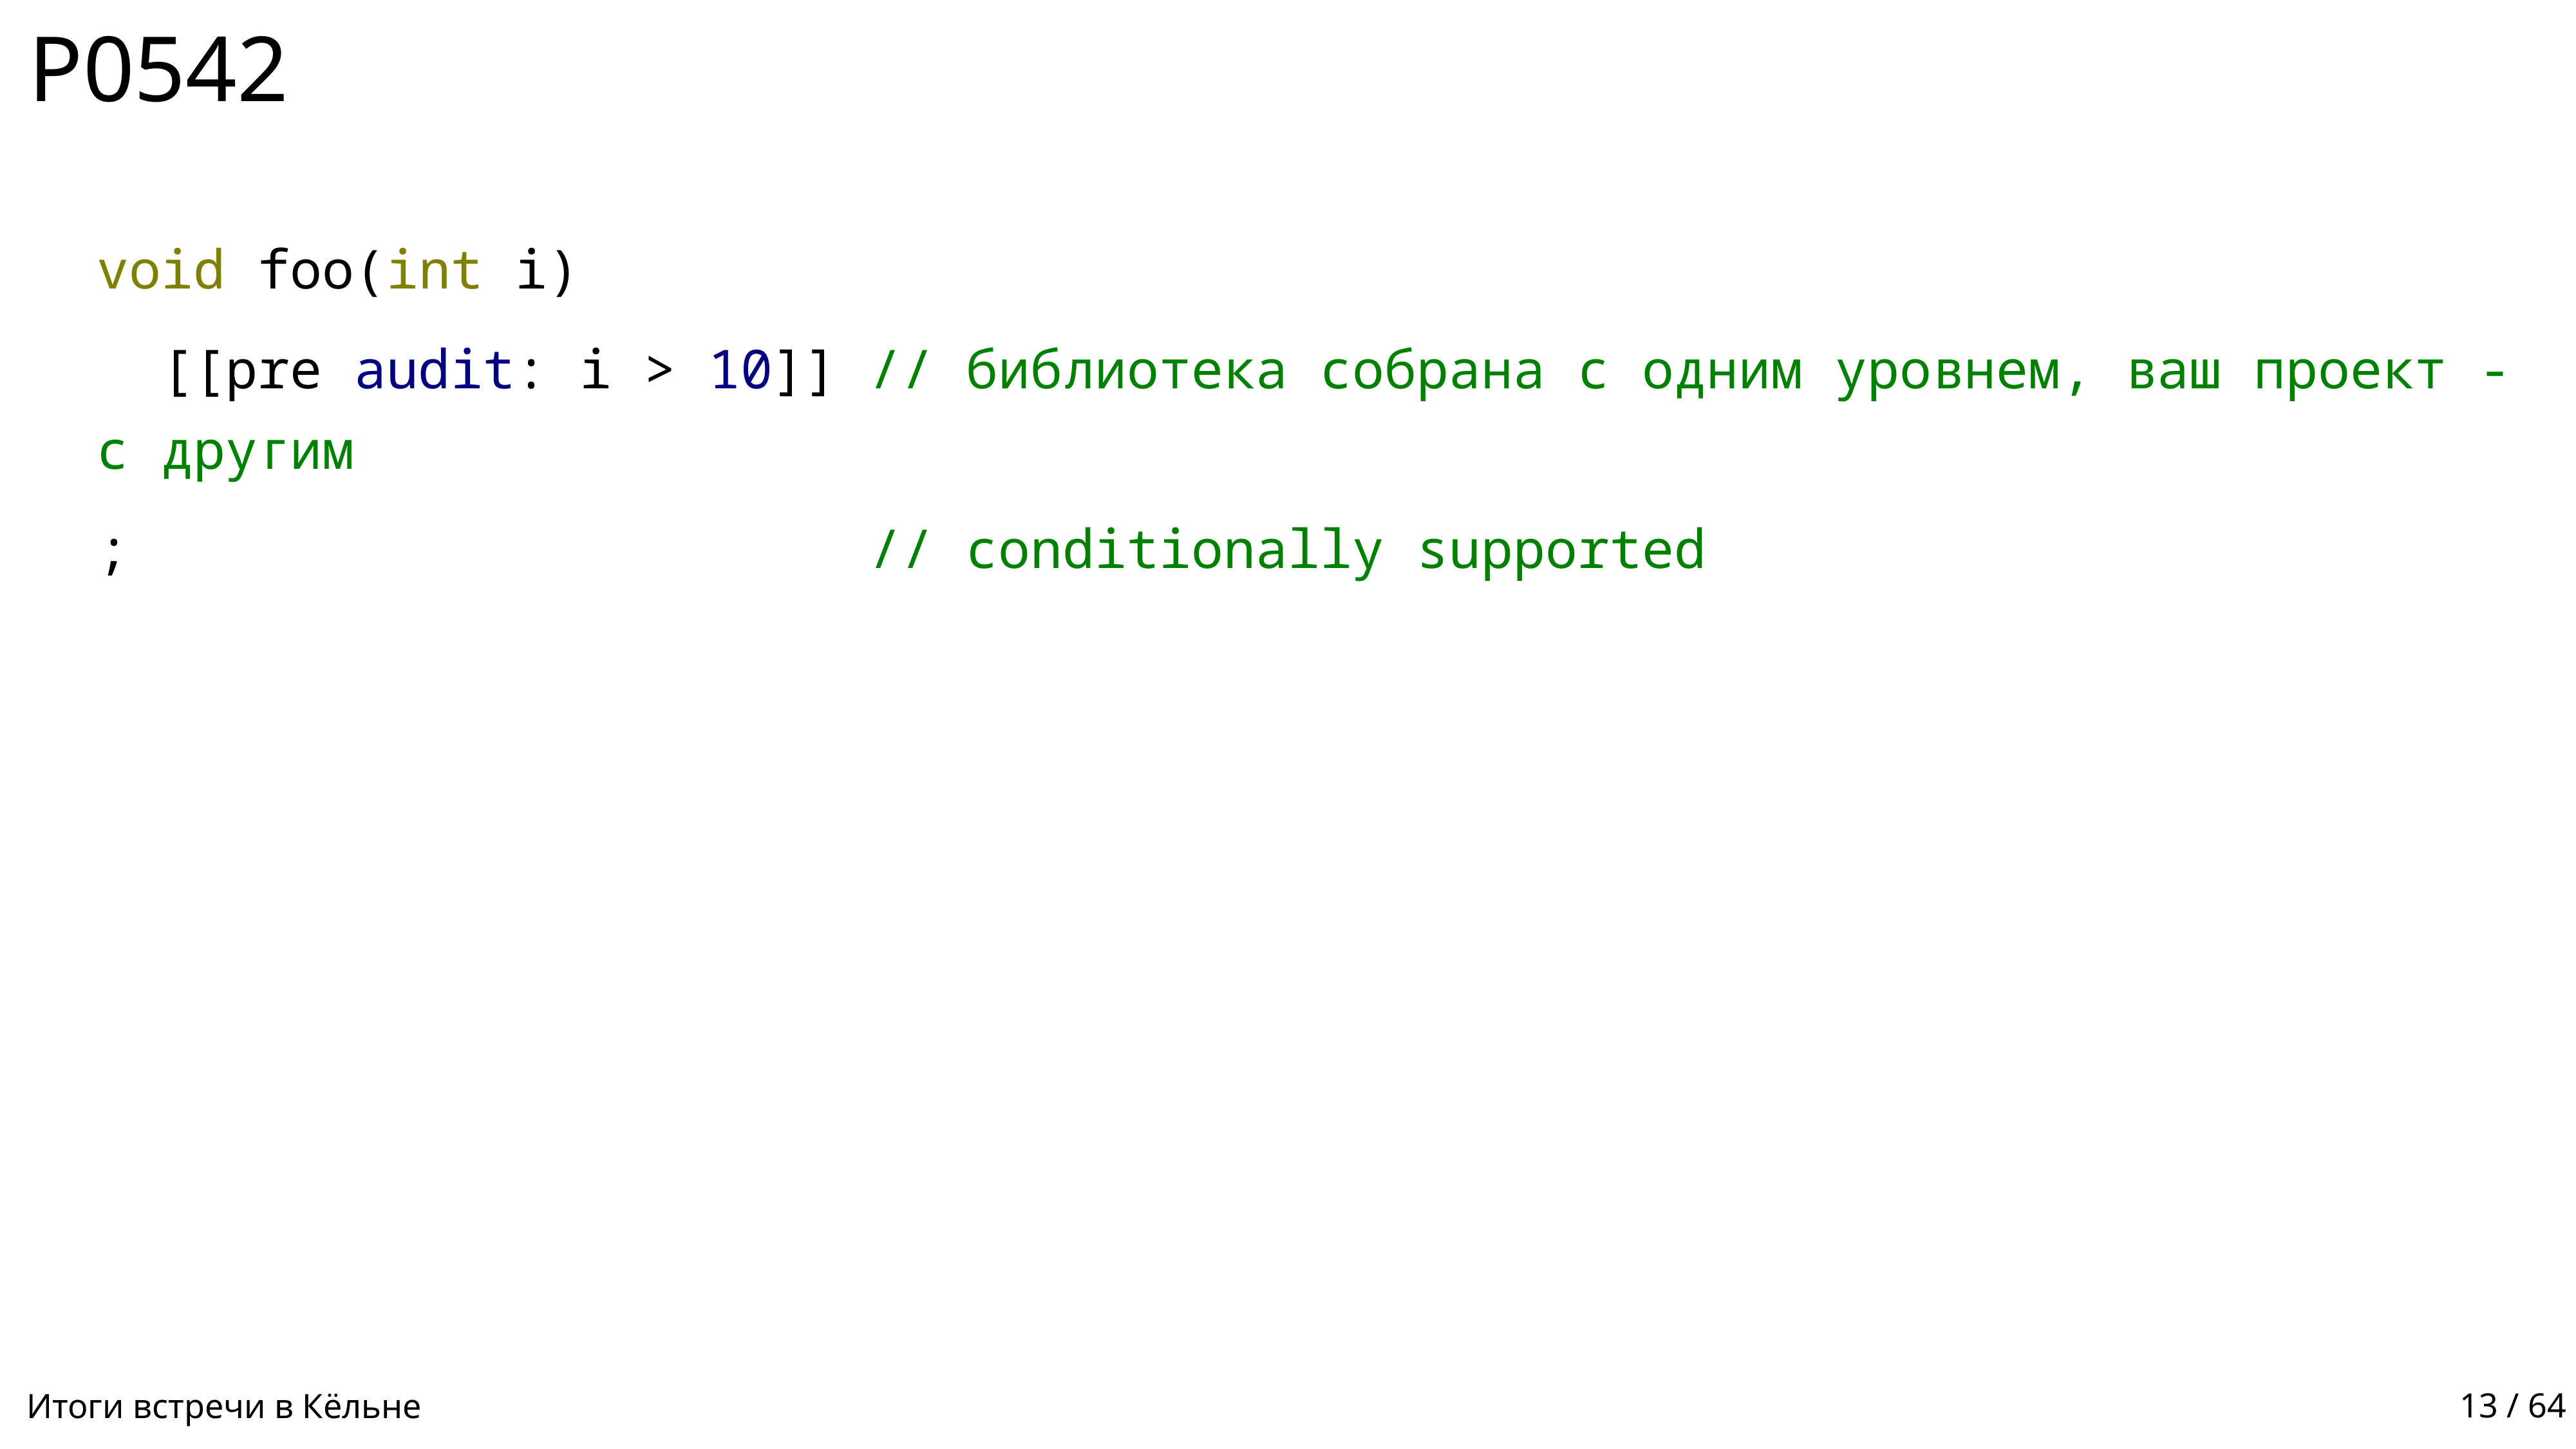

# P0542
void foo(int i)
 [[pre audit: i > 10]] // библиотека собрана с одним уровнем, ваш проект - с другим
; // conditionally supported
Итоги встречи в Кёльне